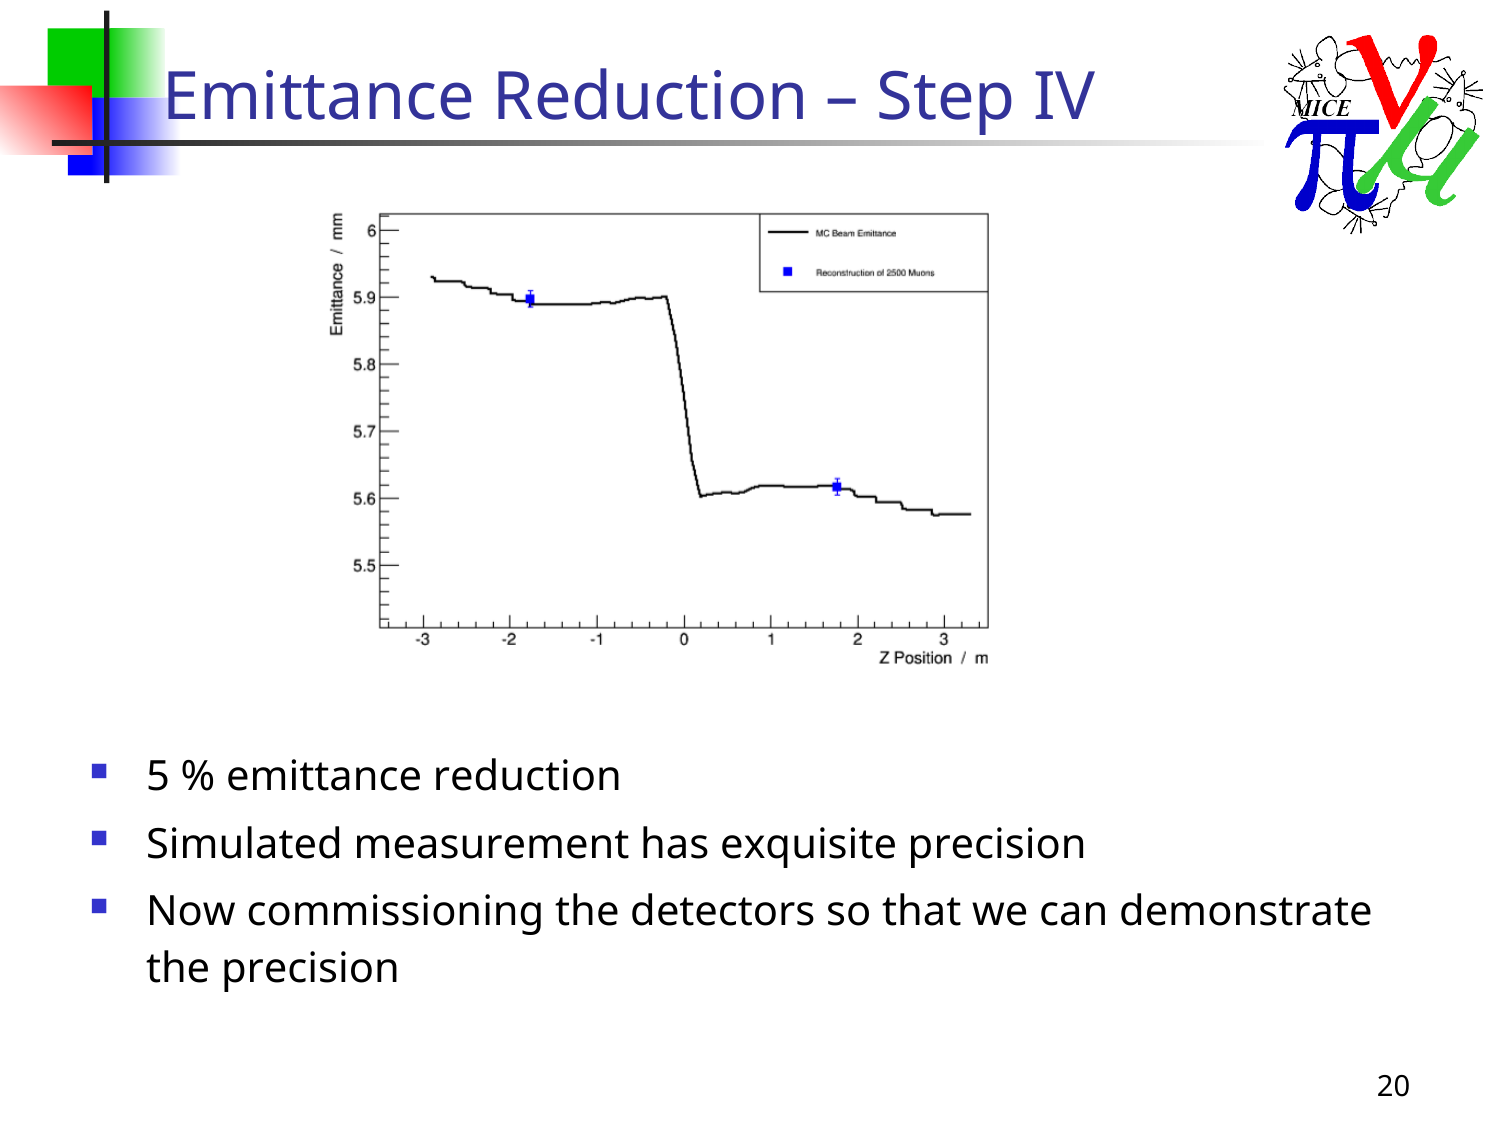

# Emittance Reduction – Step IV
5 % emittance reduction
Simulated measurement has exquisite precision
Now commissioning the detectors so that we can demonstrate the precision
20